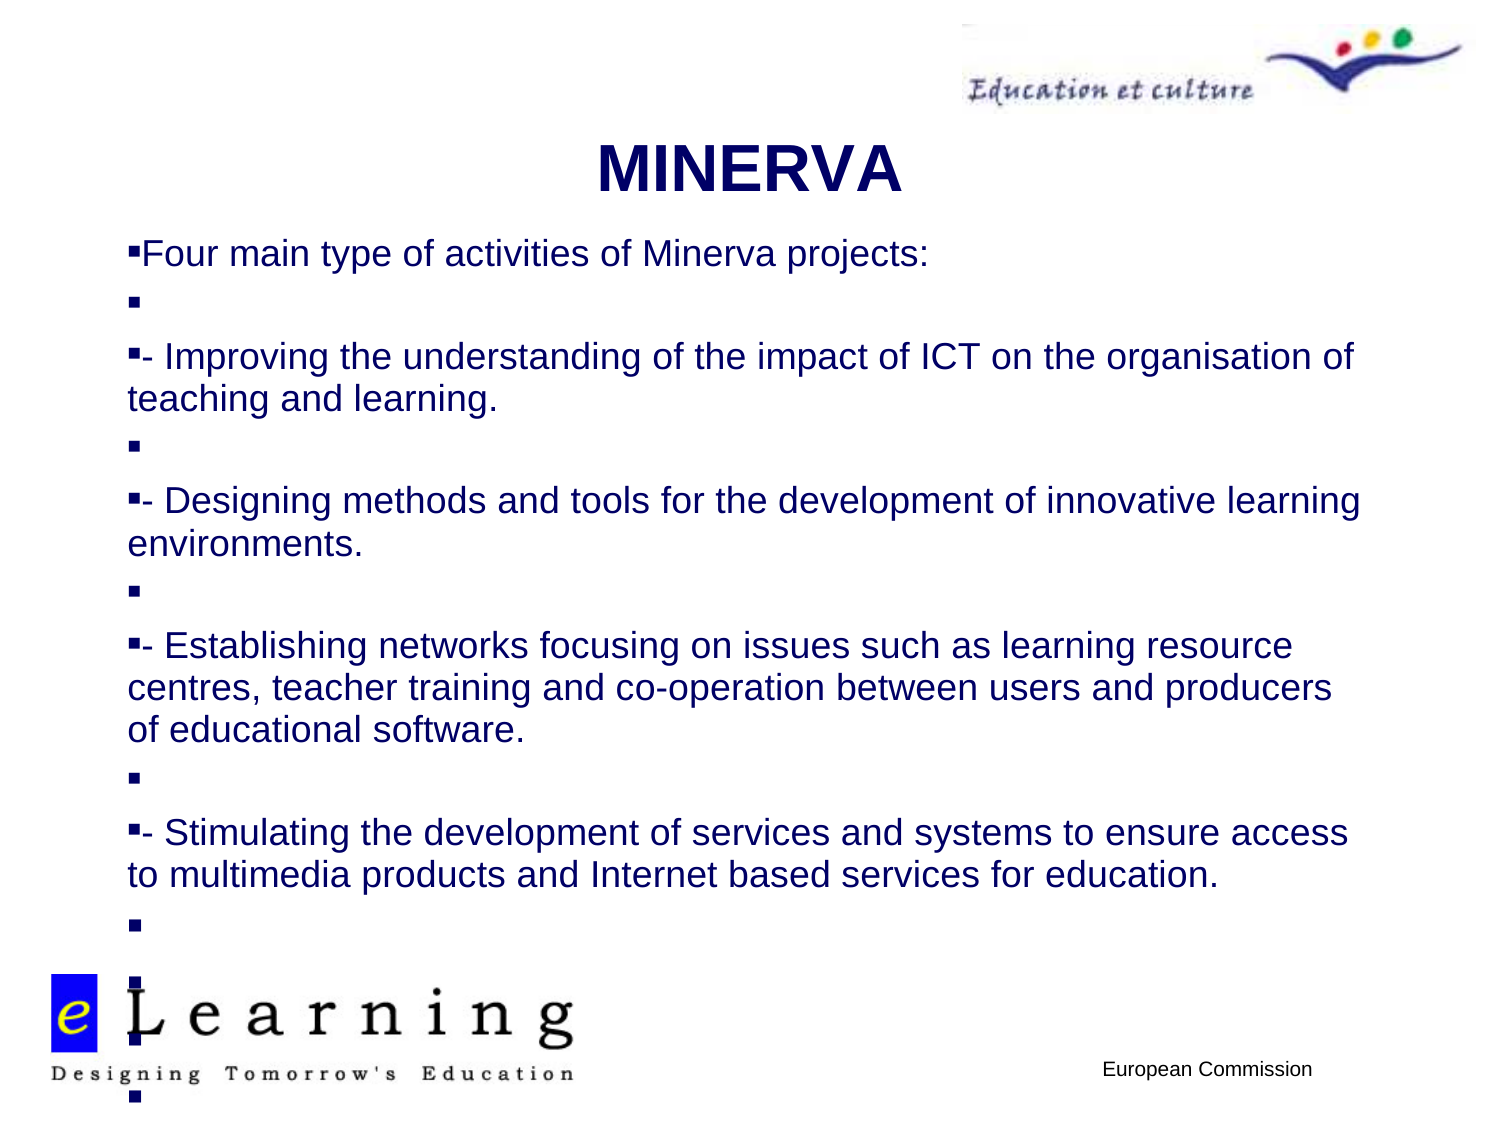

# MINERVA
Four main type of activities of Minerva projects:
- Improving the understanding of the impact of ICT on the organisation of teaching and learning.
- Designing methods and tools for the development of innovative learning environments.
- Establishing networks focusing on issues such as learning resource centres, teacher training and co-operation between users and producers of educational software.
- Stimulating the development of services and systems to ensure access to multimedia products and Internet based services for education.